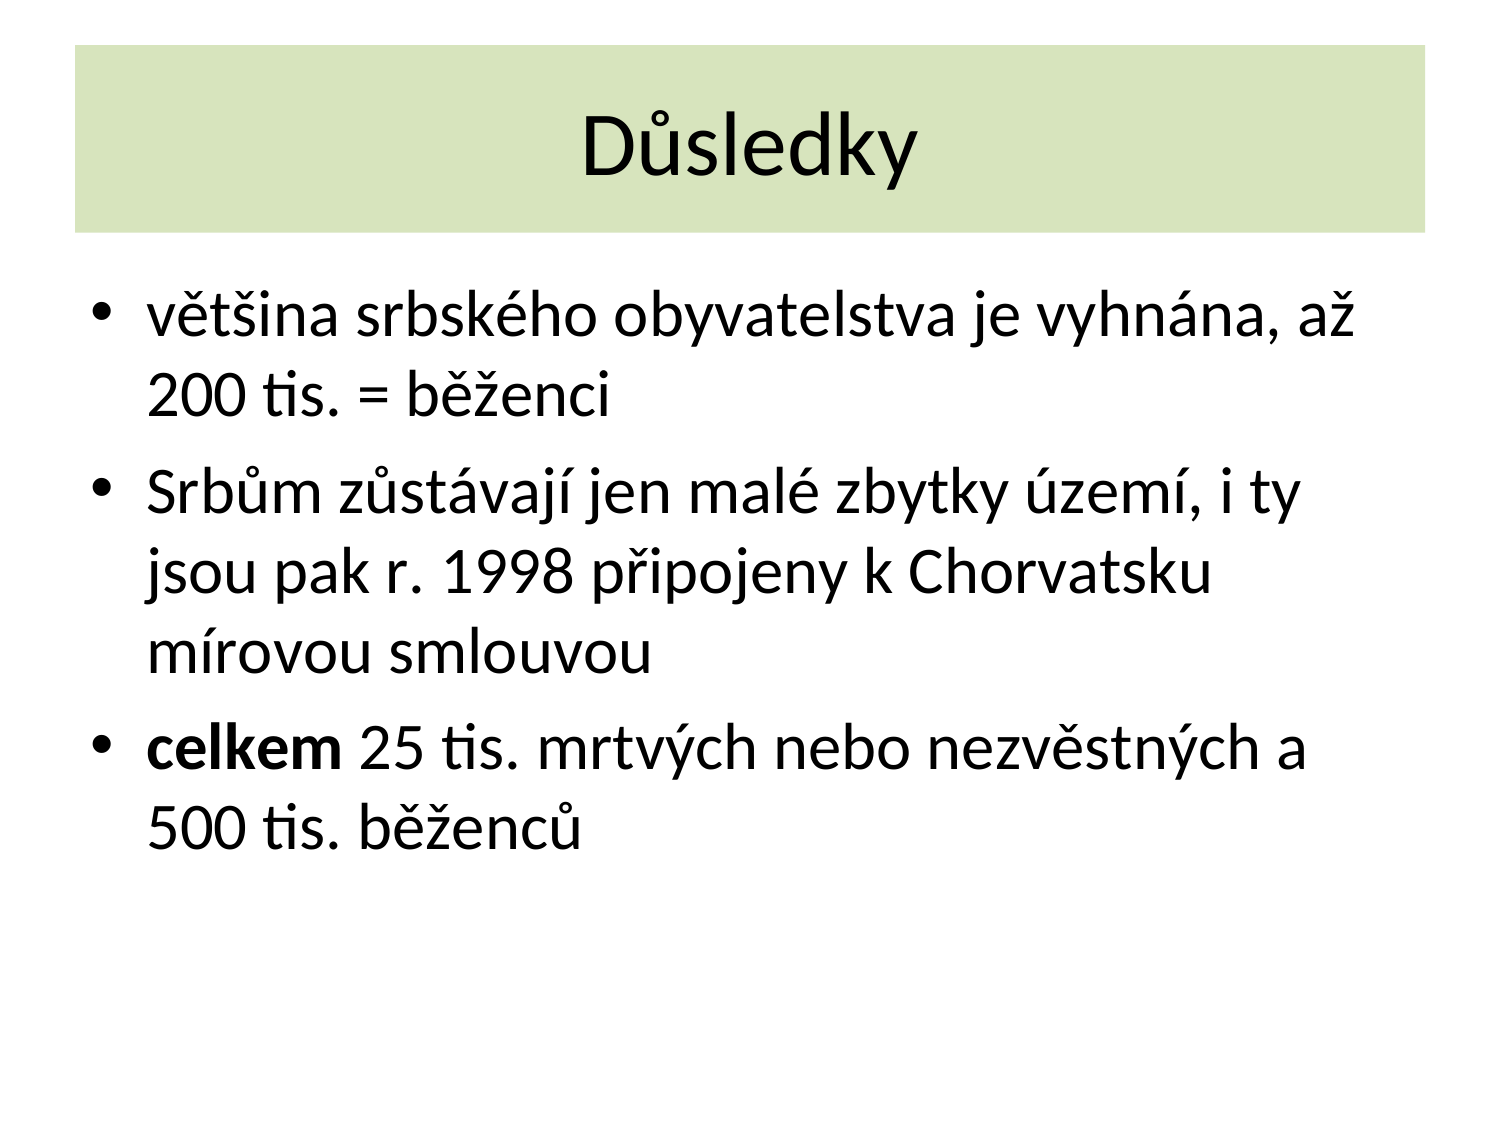

# Důsledky
většina srbského obyvatelstva je vyhnána, až 200 tis. = běženci
Srbům zůstávají jen malé zbytky území, i ty jsou pak r. 1998 připojeny k Chorvatsku mírovou smlouvou
celkem 25 tis. mrtvých nebo nezvěstných a 500 tis. běženců